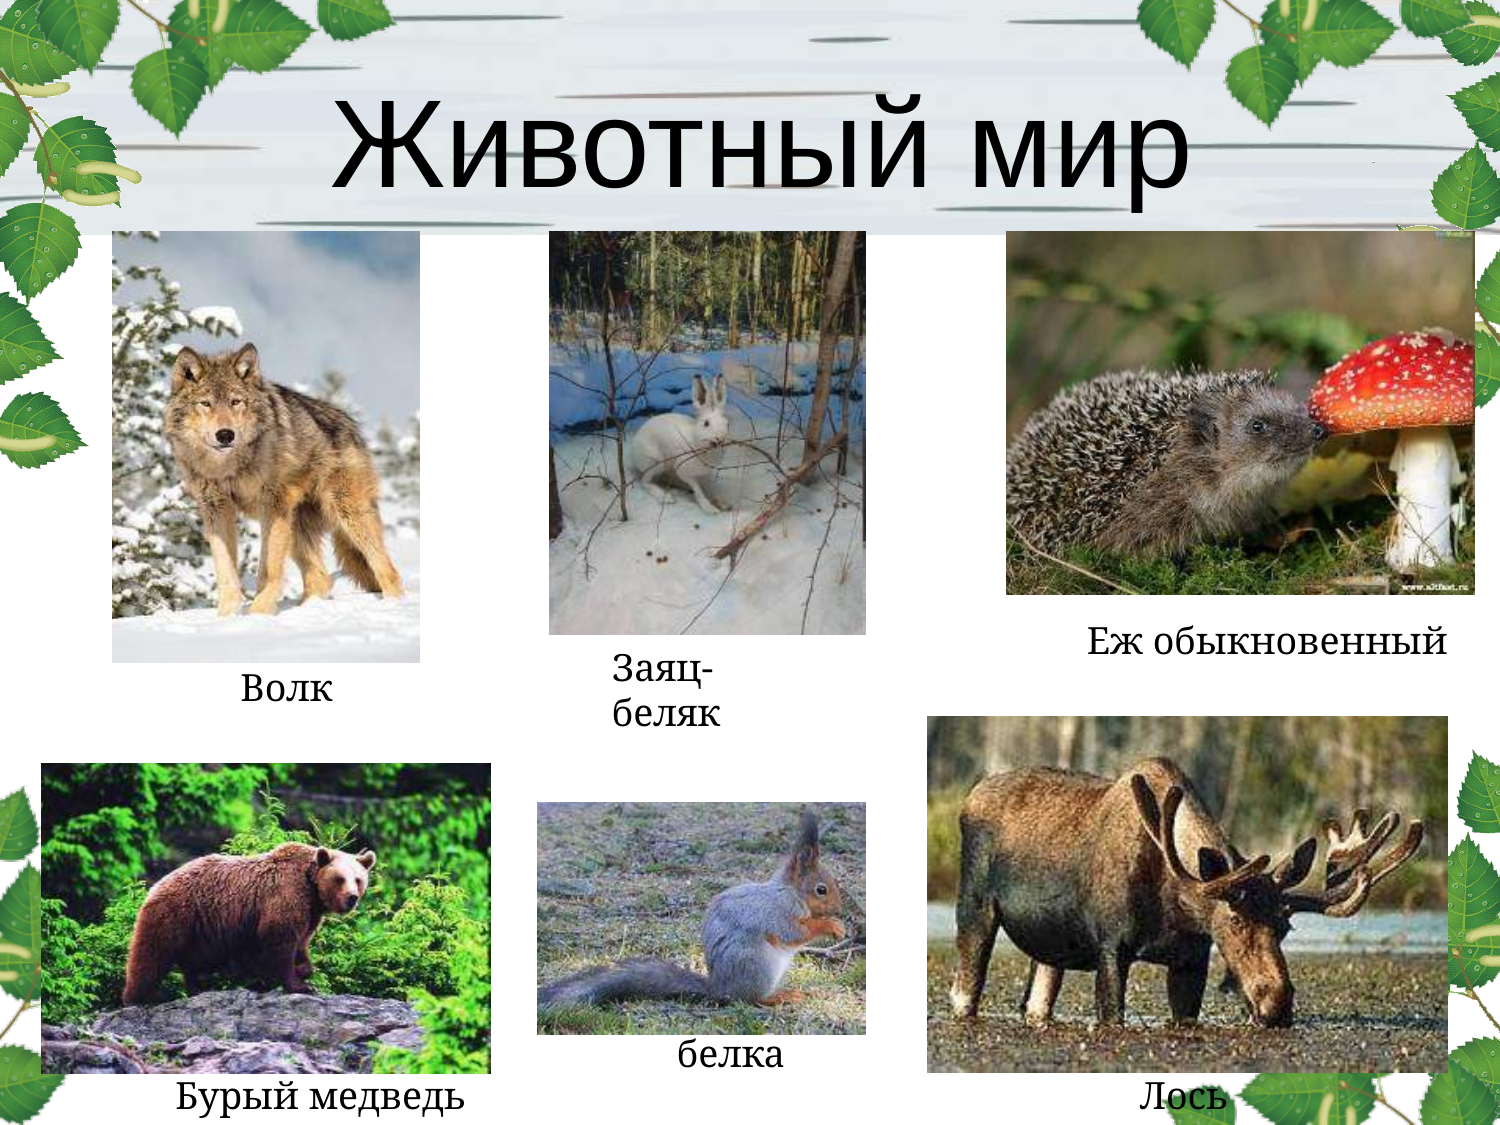

Животный мир
Еж обыкновенный
Заяц-беляк
Волк
белка
Бурый медведь
Лось